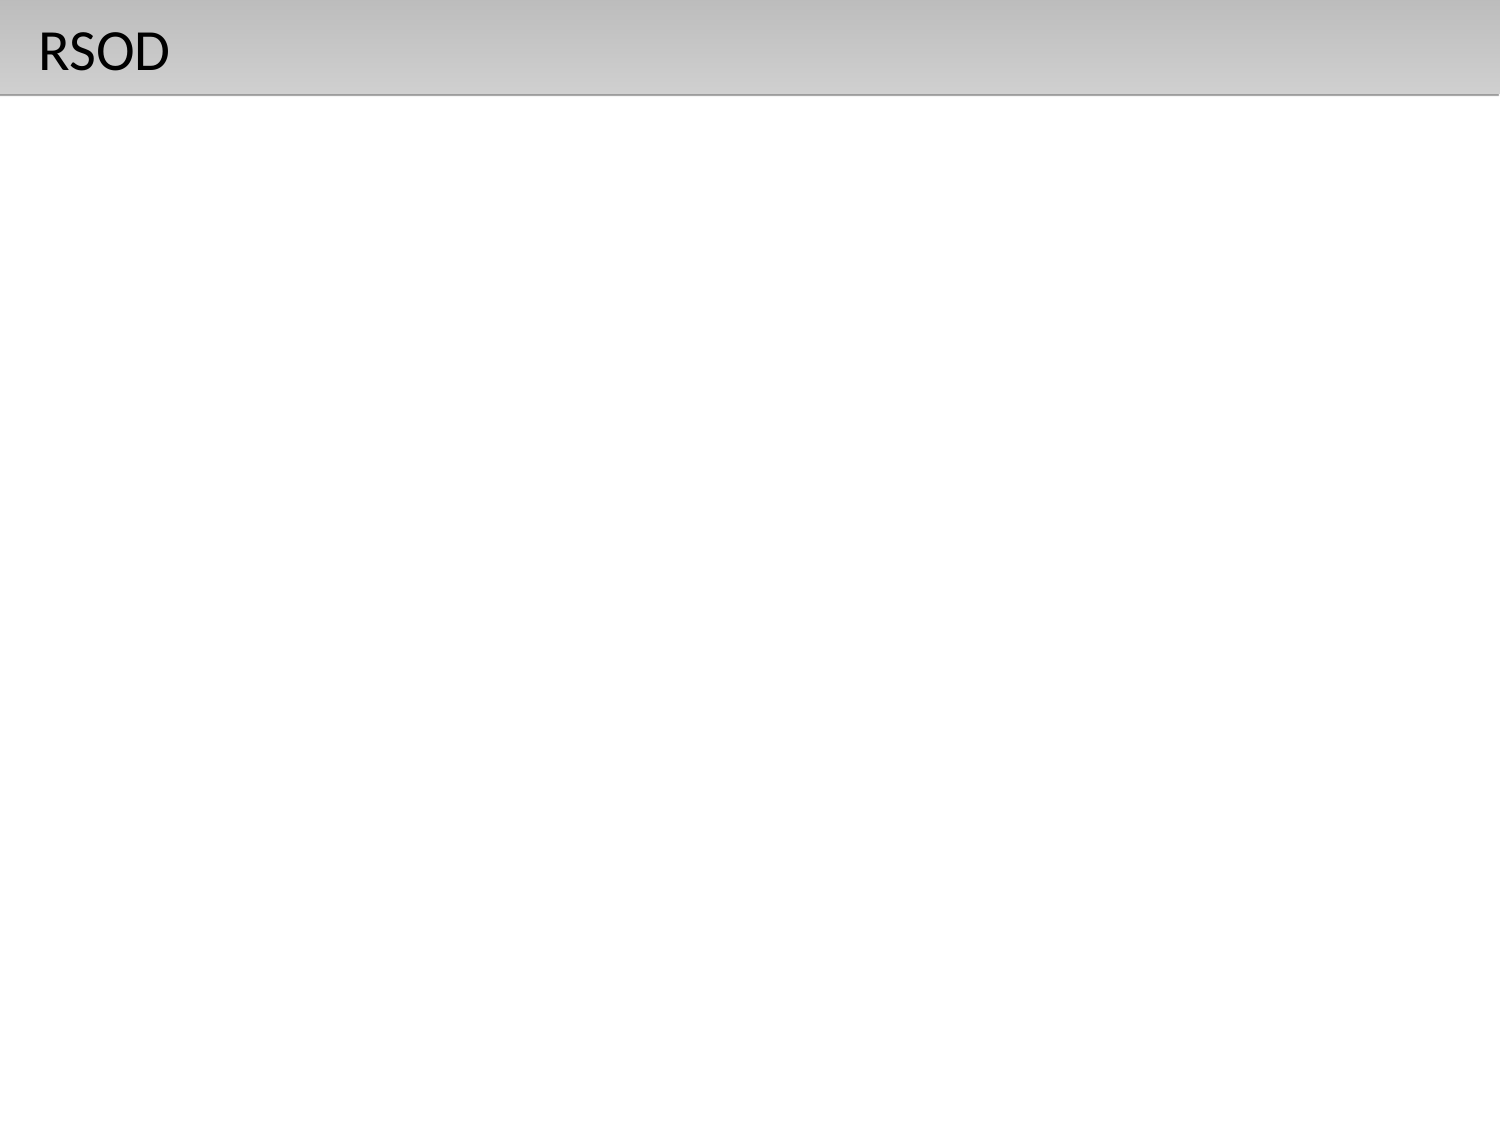

# RSOD
Scanning capabilities (galvo)
 200 Hz,
 5 mm.
Scanning capabilities (resonant)
 4-8 kHz,
 5 mm.
Advantages
dispersion compensation feasible since phase and group delays may be separated,
center frequency of interferogram is adjusted through axial position